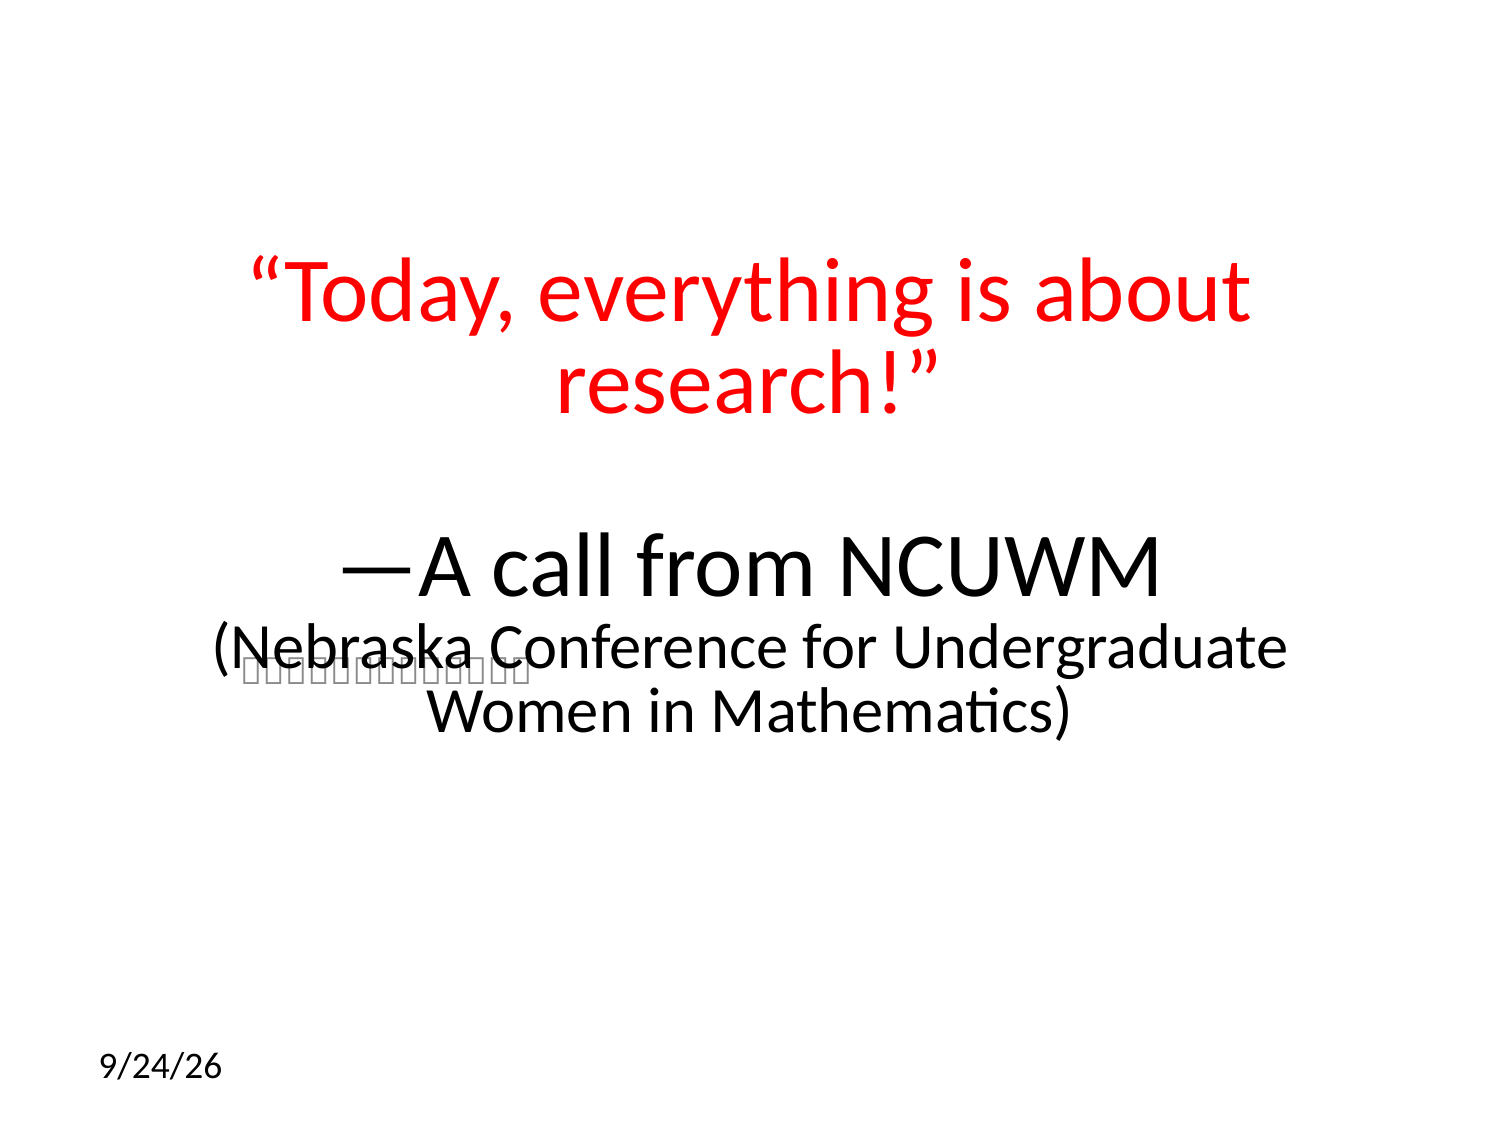

# “Today, everything is about research!” —A call from NCUWM (Nebraska Conference for Undergraduate Women in Mathematics)